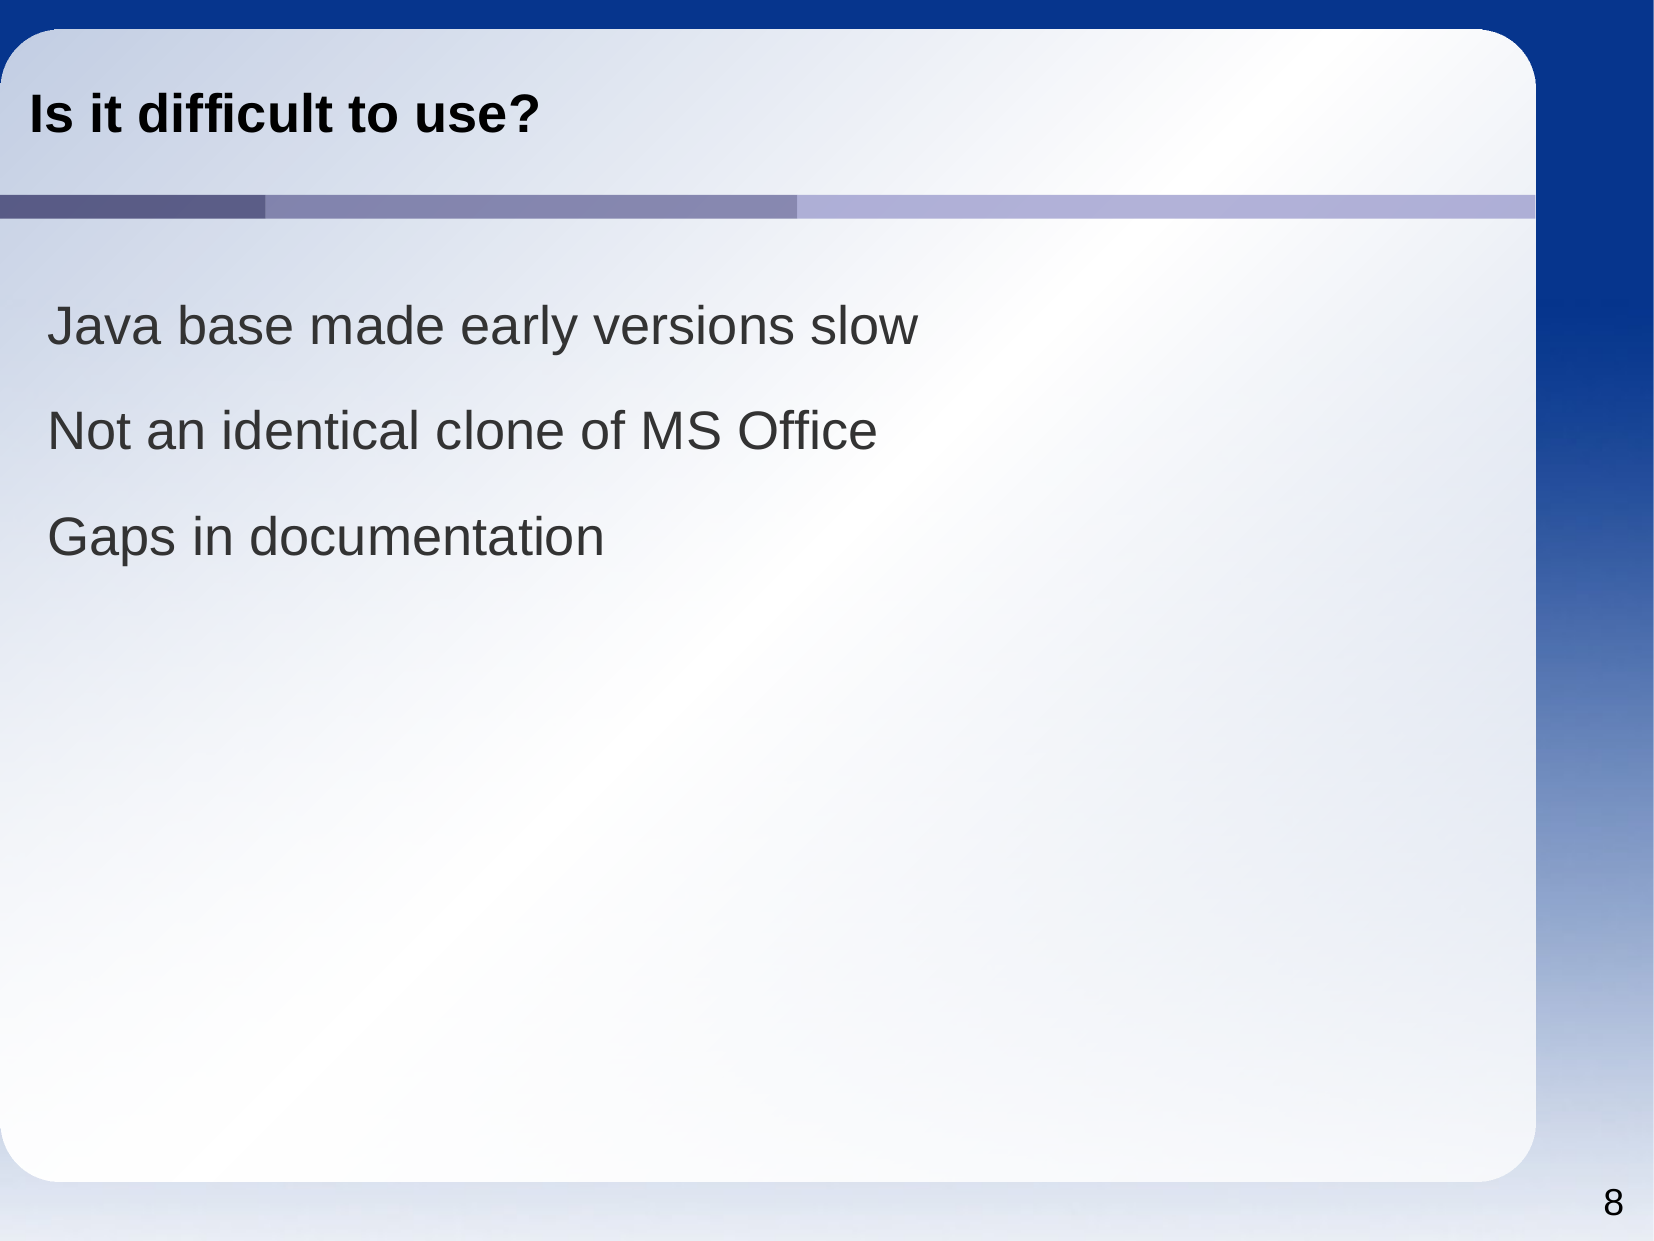

# Is it difficult to use?
Java base made early versions slow
Not an identical clone of MS Office
Gaps in documentation
8